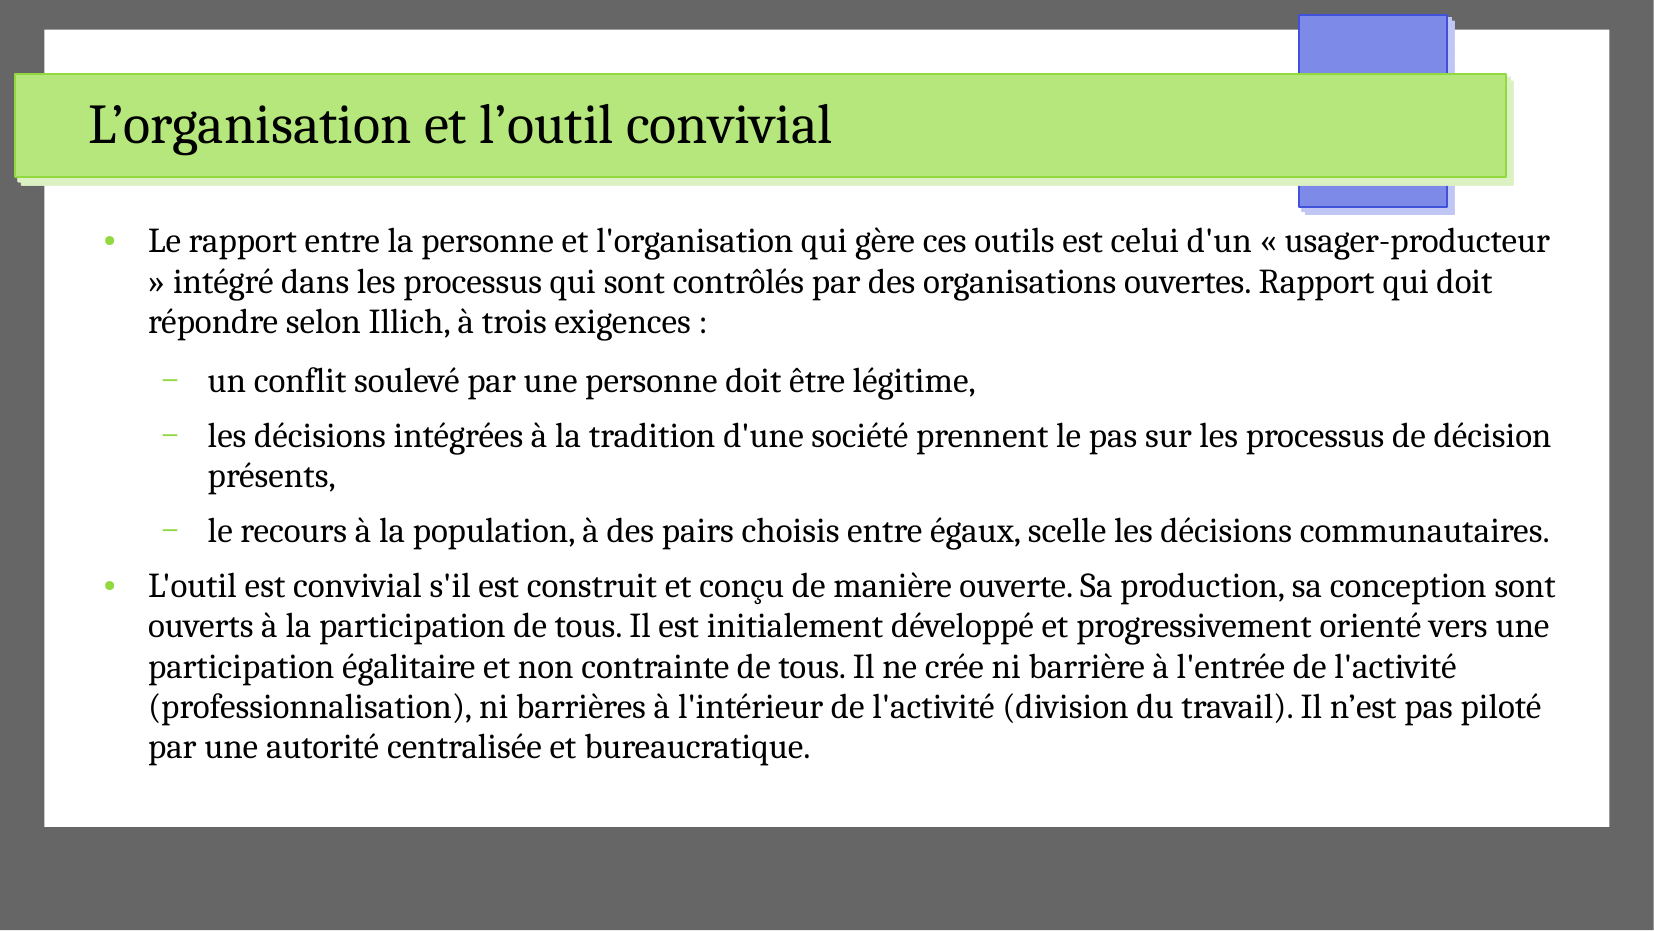

# L’organisation et l’outil convivial
Le rapport entre la personne et l'organisation qui gère ces outils est celui d'un « usager-producteur » intégré dans les processus qui sont contrôlés par des organisations ouvertes. Rapport qui doit répondre selon Illich, à trois exigences :
un conflit soulevé par une personne doit être légitime,
les décisions intégrées à la tradition d'une société prennent le pas sur les processus de décision présents,
le recours à la population, à des pairs choisis entre égaux, scelle les décisions communautaires.
L'outil est convivial s'il est construit et conçu de manière ouverte. Sa production, sa conception sont ouverts à la participation de tous. Il est initialement développé et progressivement orienté vers une participation égalitaire et non contrainte de tous. Il ne crée ni barrière à l'entrée de l'activité (professionnalisation), ni barrières à l'intérieur de l'activité (division du travail). Il n’est pas piloté par une autorité centralisée et bureaucratique.